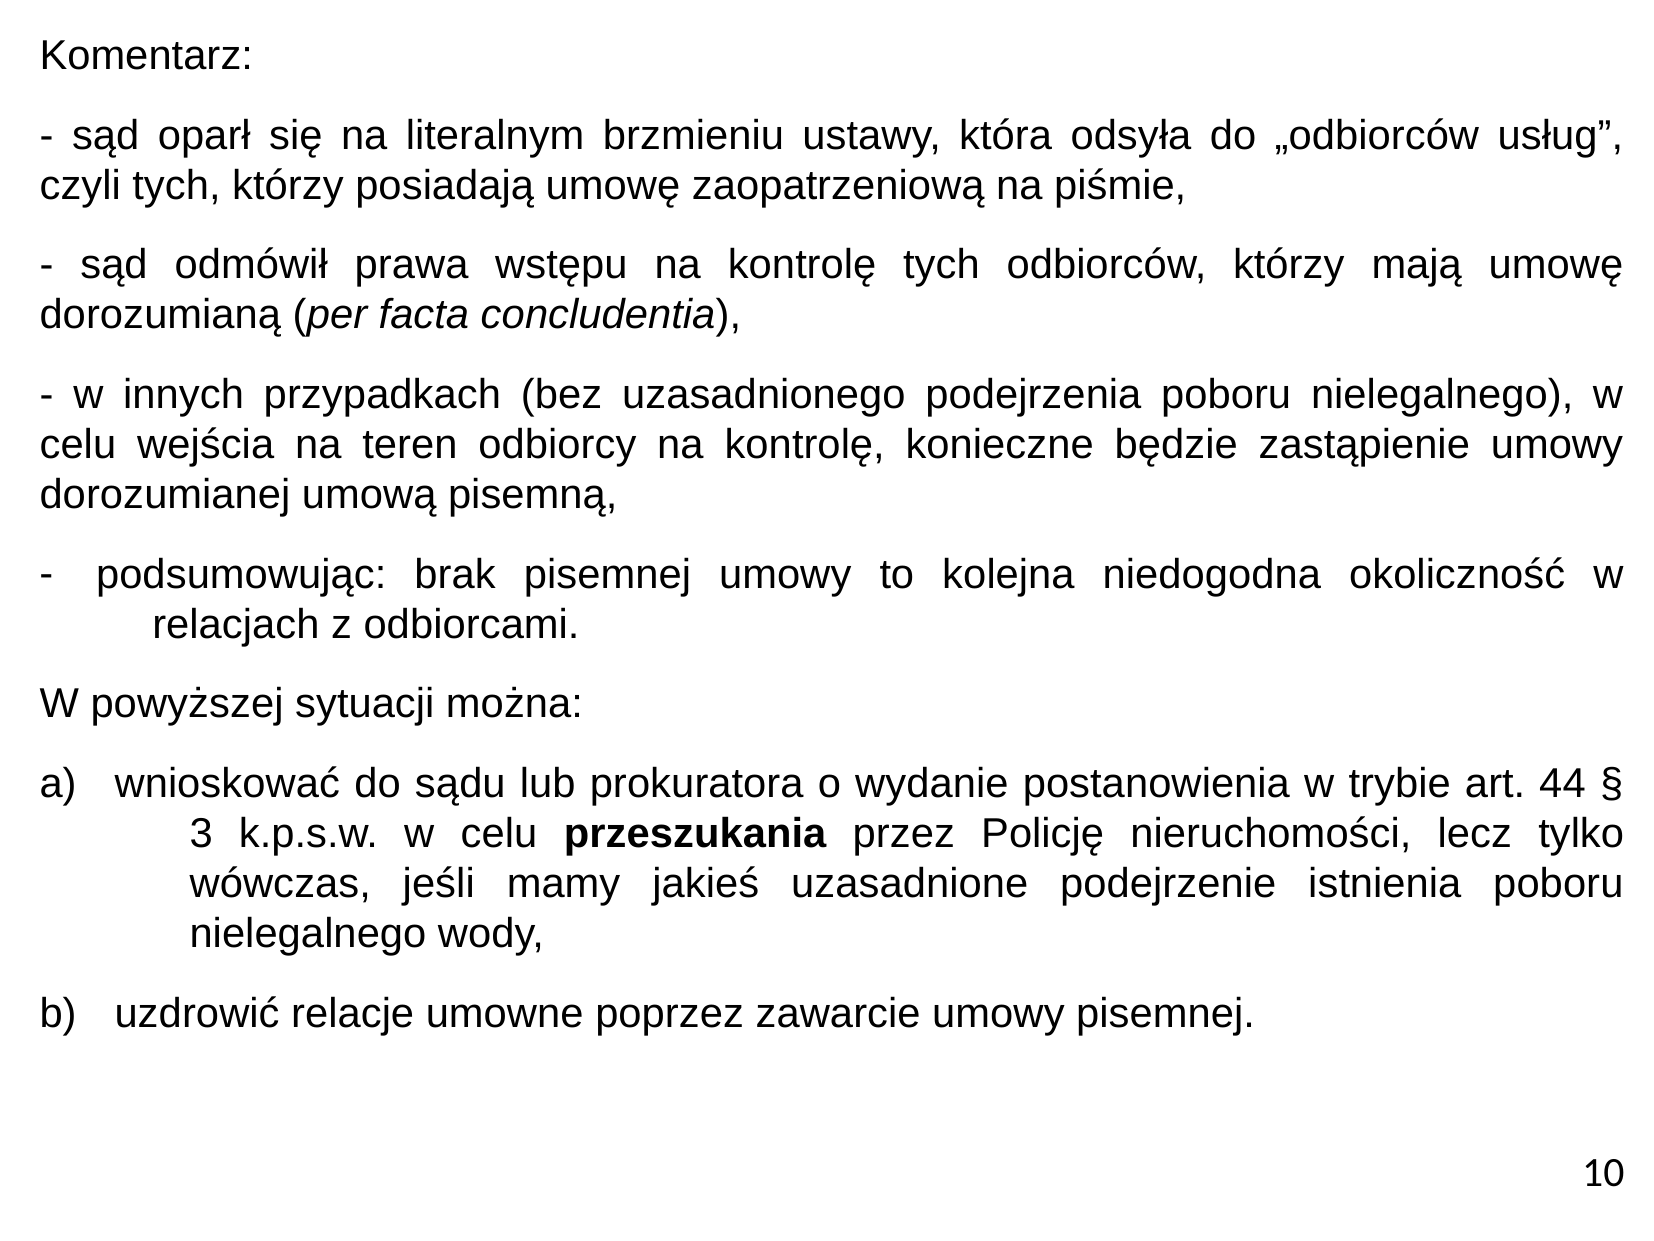

# Komentarz:
- sąd oparł się na literalnym brzmieniu ustawy, która odsyła do „odbiorców usług”, czyli tych, którzy posiadają umowę zaopatrzeniową na piśmie,
- sąd odmówił prawa wstępu na kontrolę tych odbiorców, którzy mają umowę dorozumianą (per facta concludentia),
- w innych przypadkach (bez uzasadnionego podejrzenia poboru nielegalnego), w celu wejścia na teren odbiorcy na kontrolę, konieczne będzie zastąpienie umowy dorozumianej umową pisemną,
podsumowując: brak pisemnej umowy to kolejna niedogodna okoliczność w relacjach z odbiorcami.
W powyższej sytuacji można:
wnioskować do sądu lub prokuratora o wydanie postanowienia w trybie art. 44 § 3 k.p.s.w. w celu przeszukania przez Policję nieruchomości, lecz tylko wówczas, jeśli mamy jakieś uzasadnione podejrzenie istnienia poboru nielegalnego wody,
uzdrowić relacje umowne poprzez zawarcie umowy pisemnej.
10